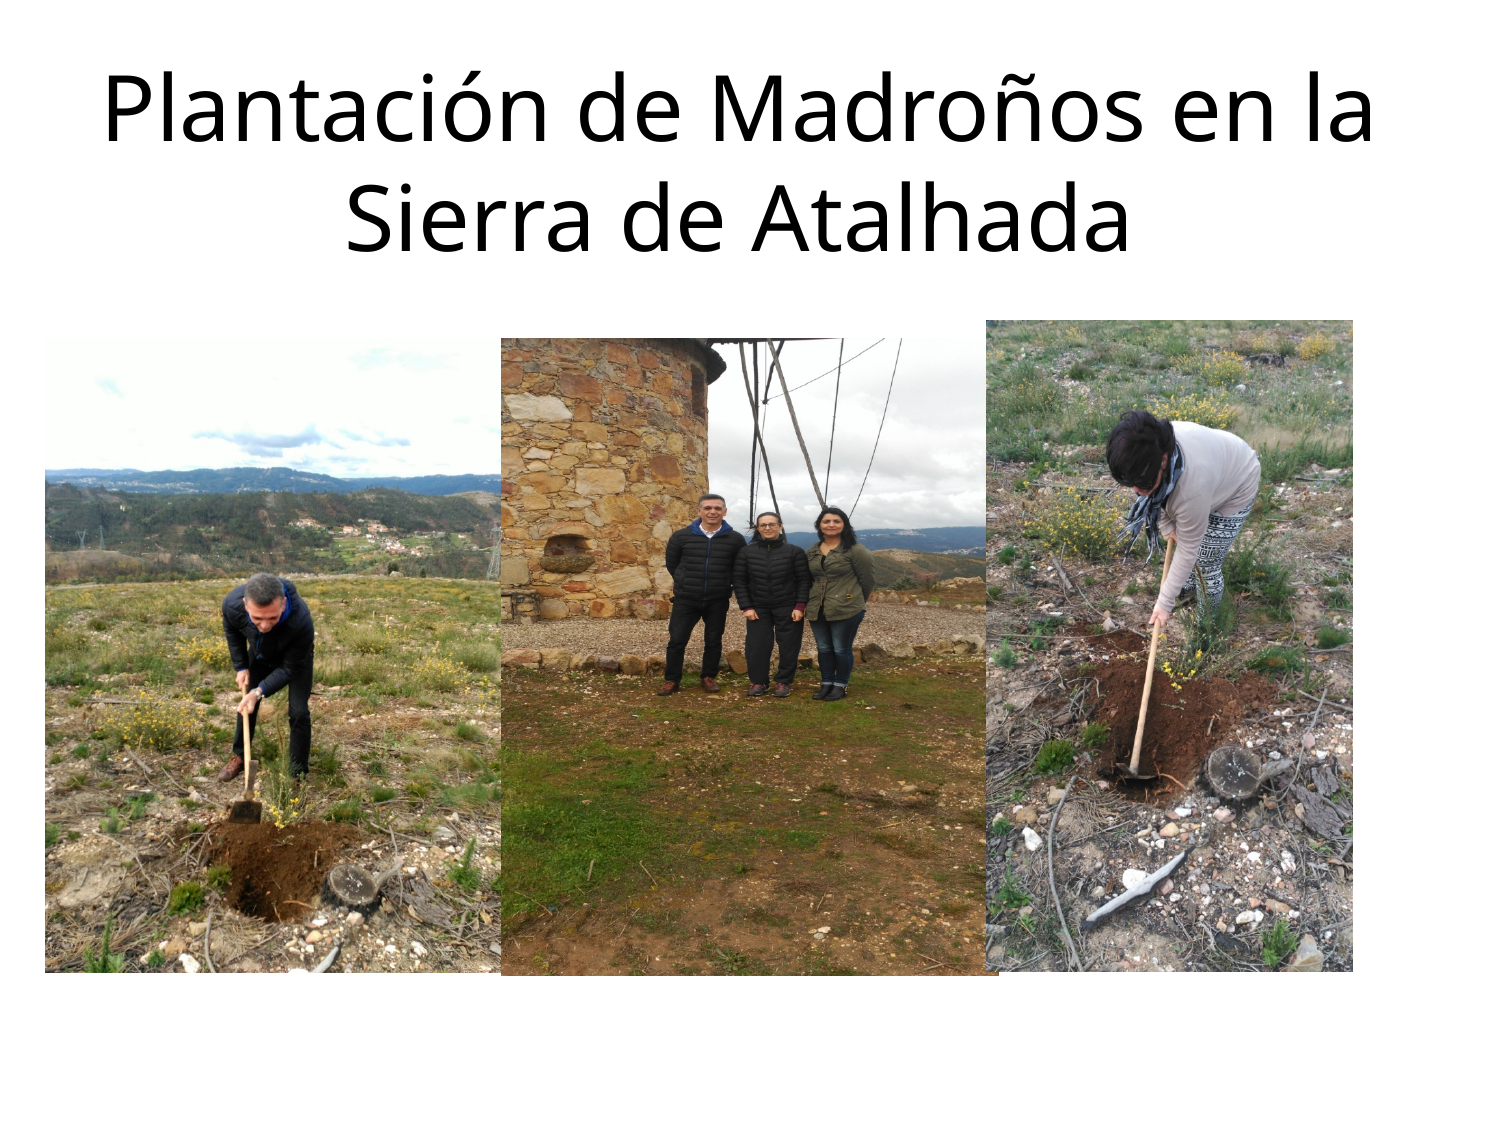

# Plantación de Madroños en la Sierra de Atalhada